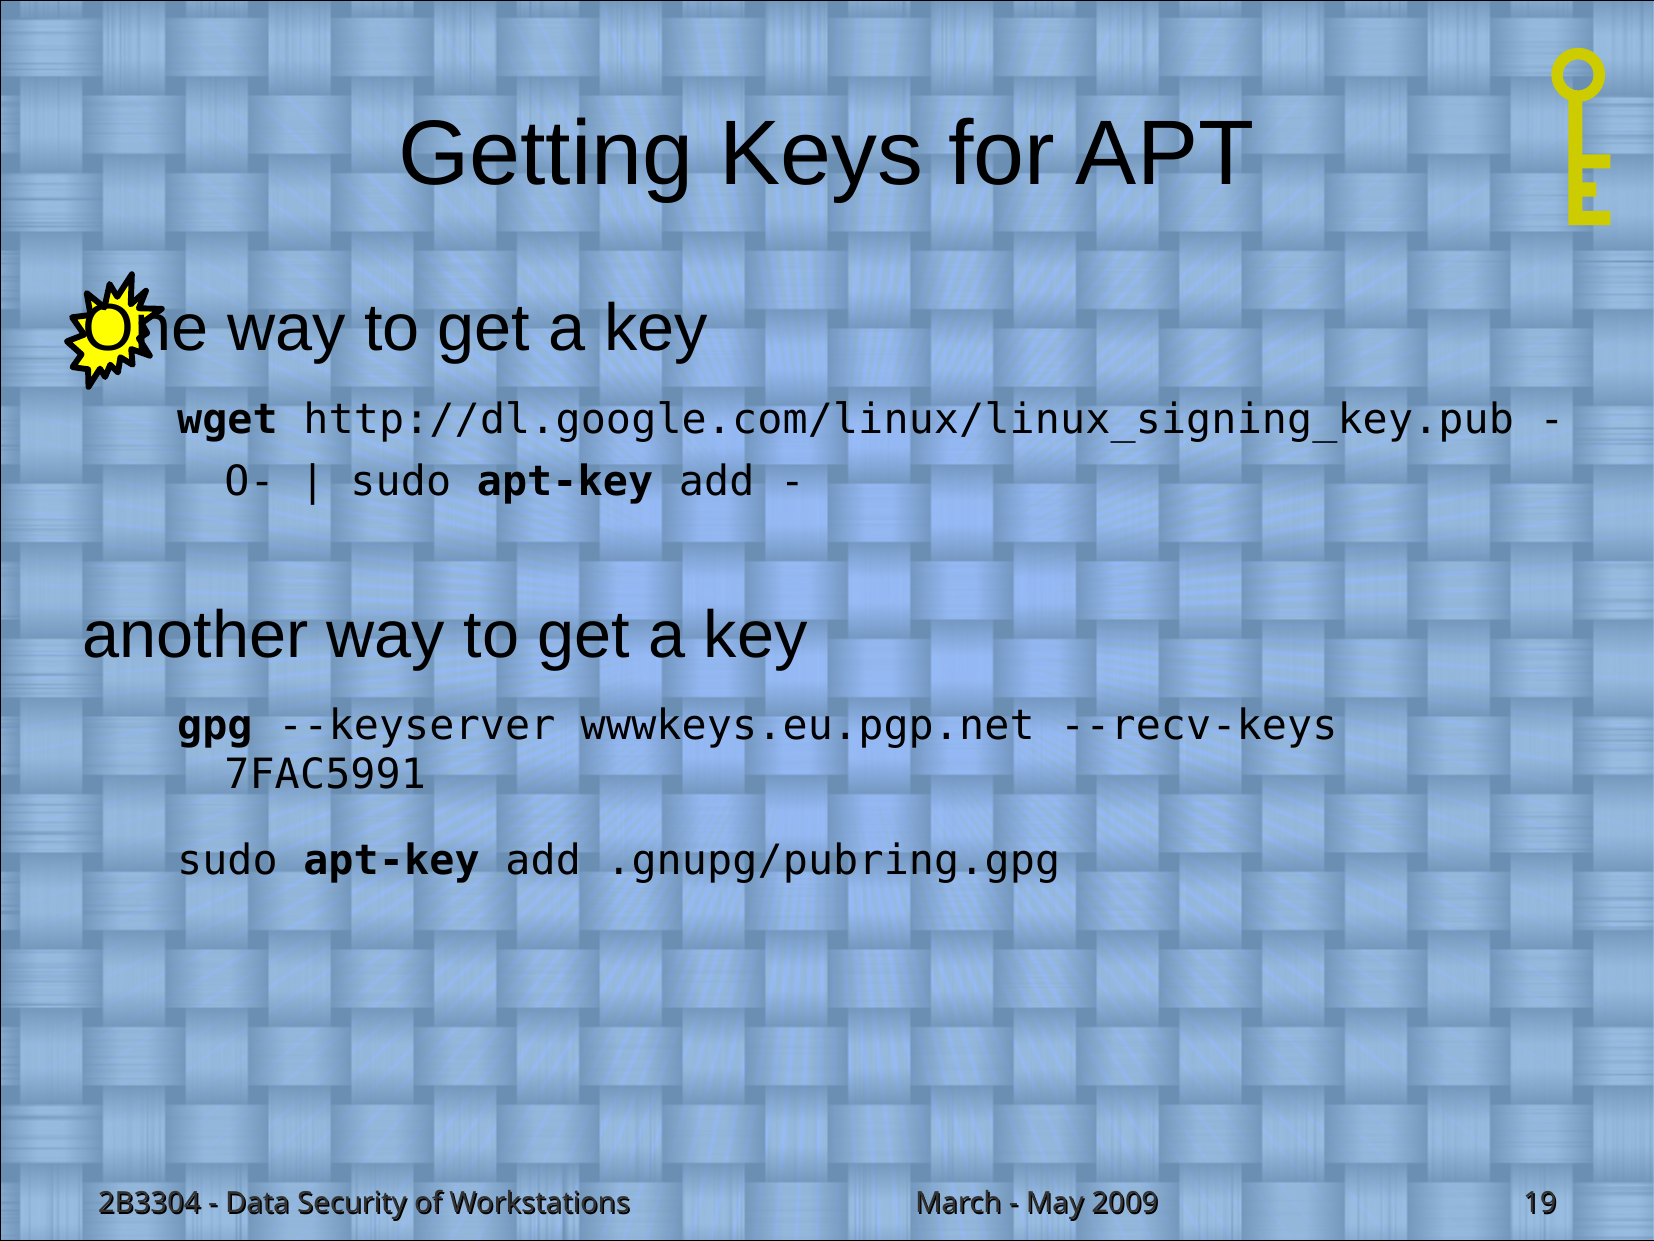

# Getting Keys for APT
One way to get a key
wget http://dl.google.com/linux/linux_signing_key.pub -O- | sudo apt-key add -
another way to get a key
gpg --keyserver wwwkeys.eu.pgp.net --recv-keys 7FAC5991
sudo apt-key add .gnupg/pubring.gpg